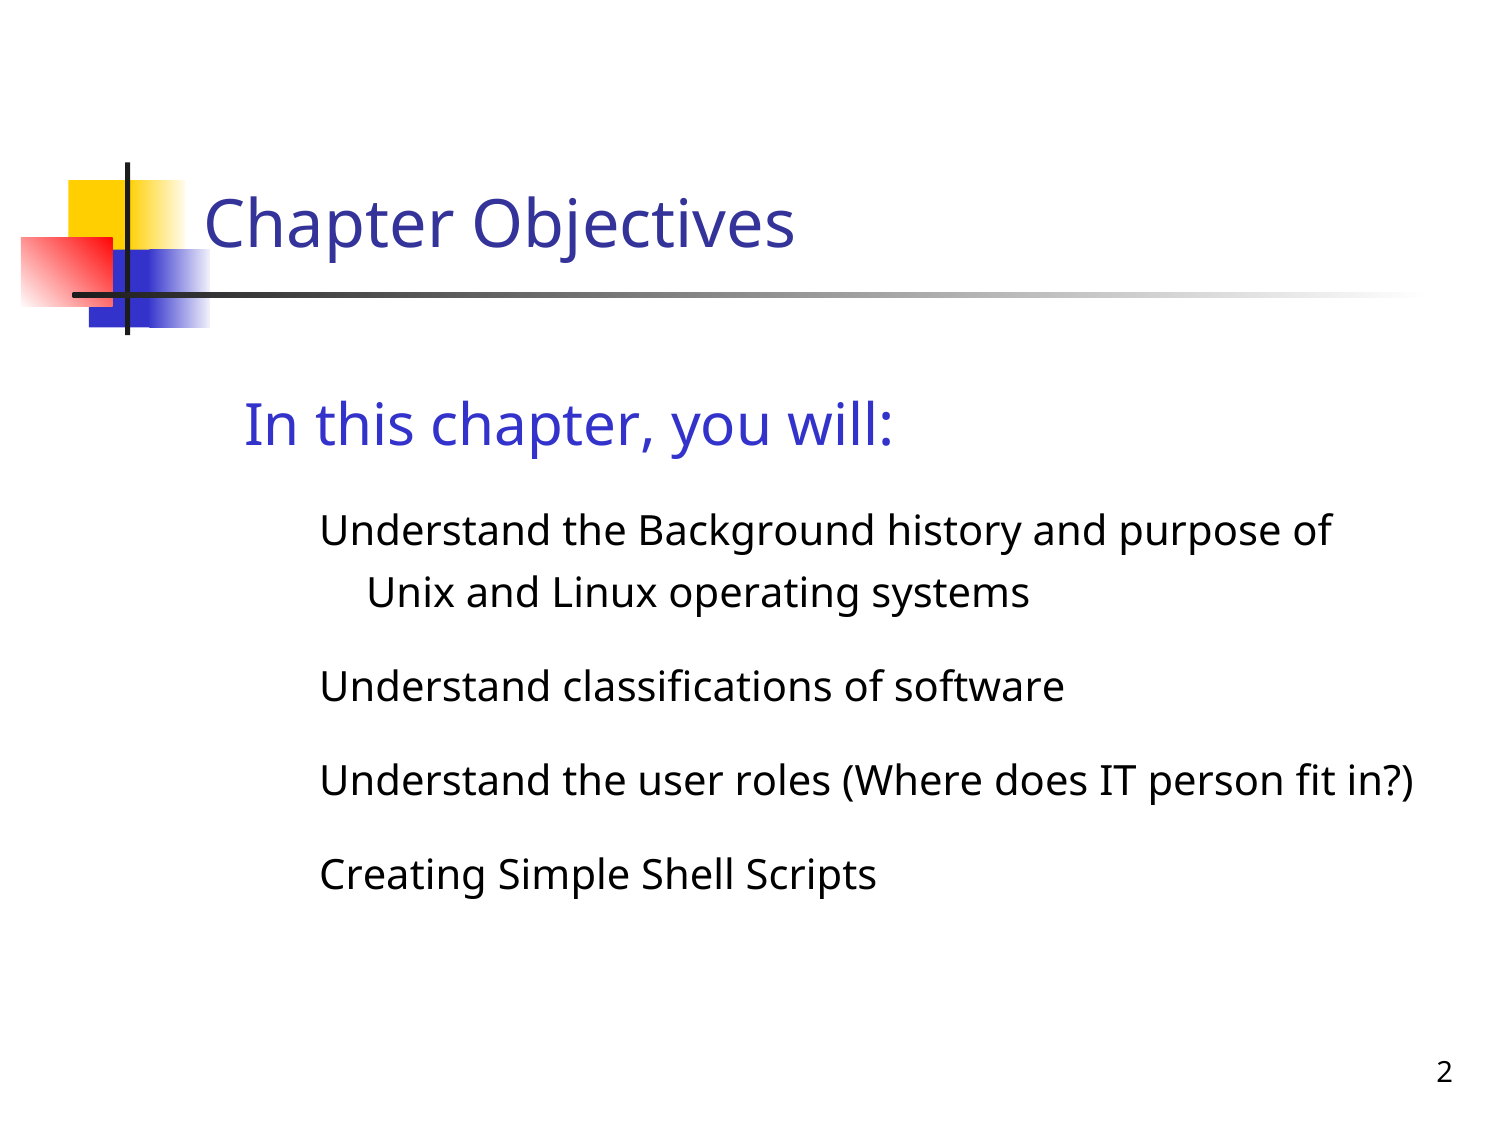

# Chapter Objectives
In this chapter, you will:
Understand the Background history and purpose of Unix and Linux operating systems
Understand classifications of software
Understand the user roles (Where does IT person fit in?)
Creating Simple Shell Scripts
2